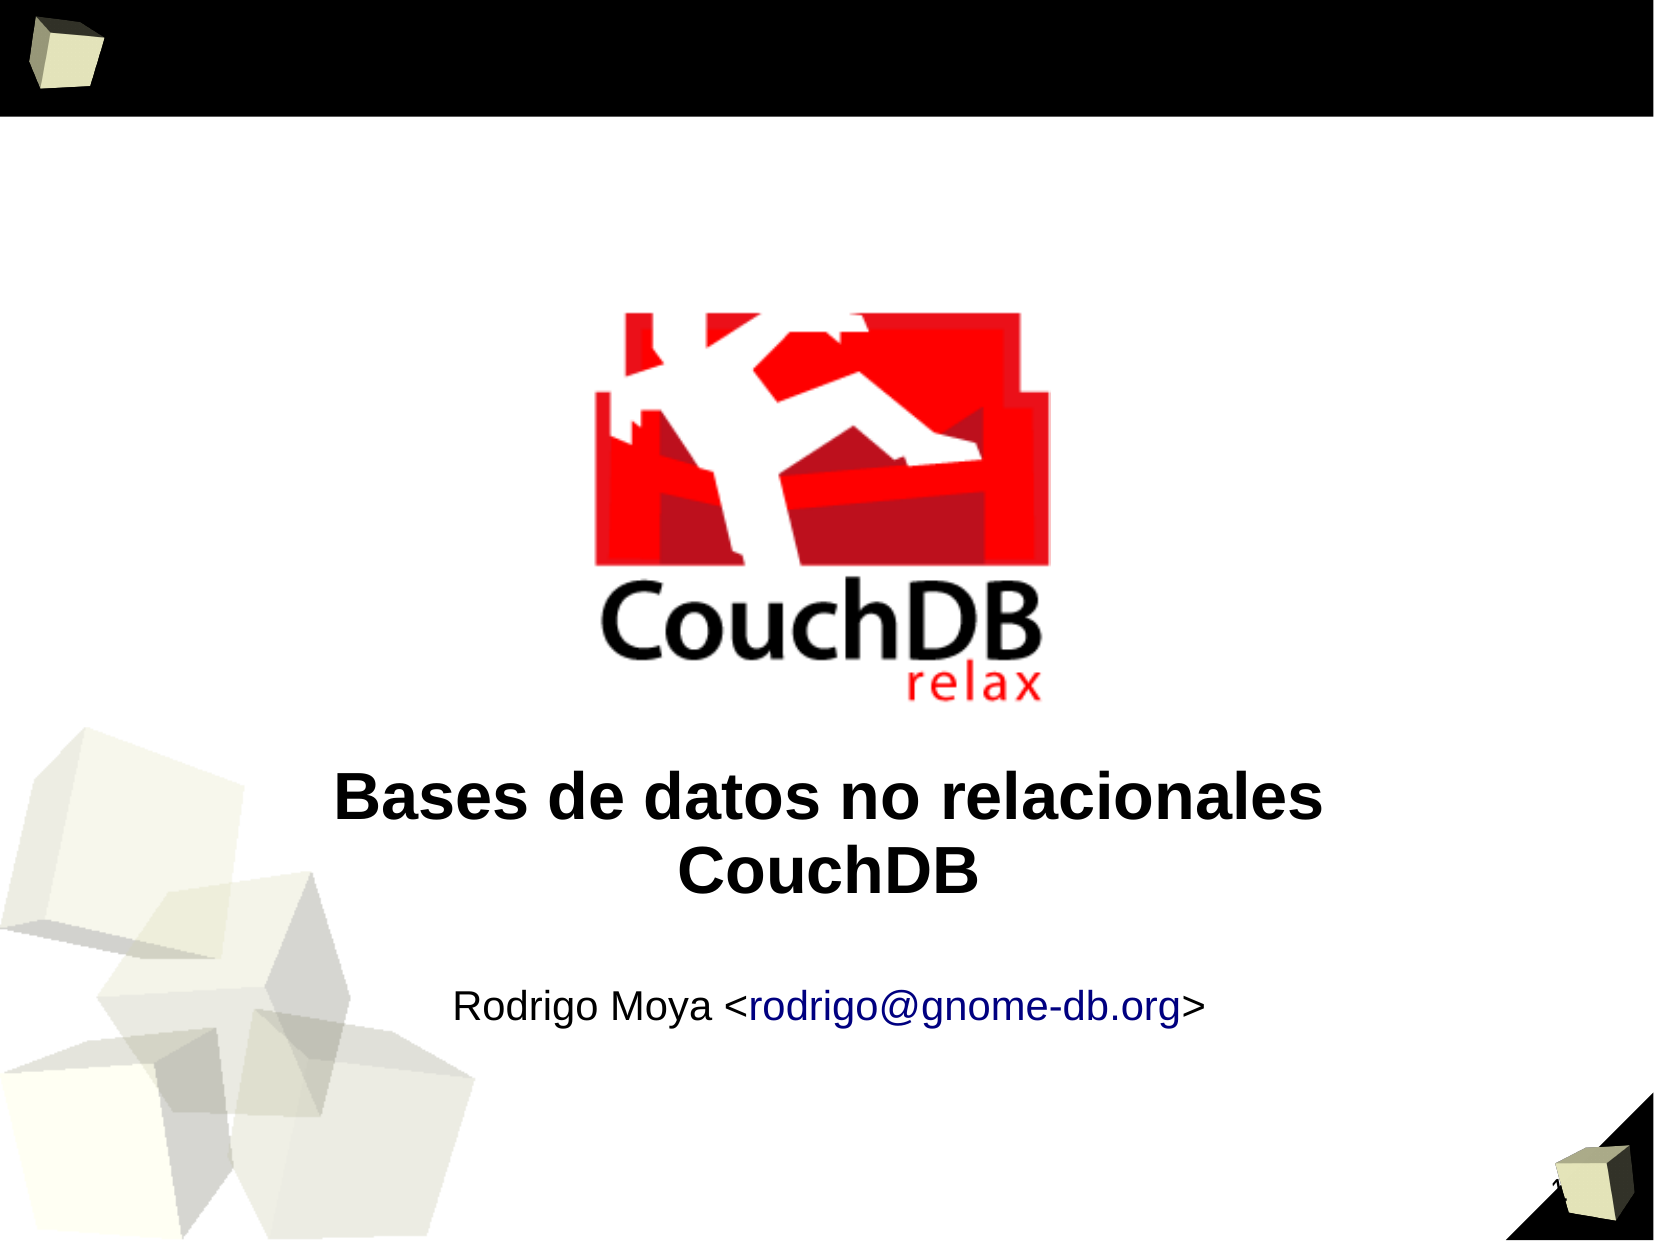

#
Bases de datos no relacionales
CouchDB
Rodrigo Moya <rodrigo@gnome-db.org>